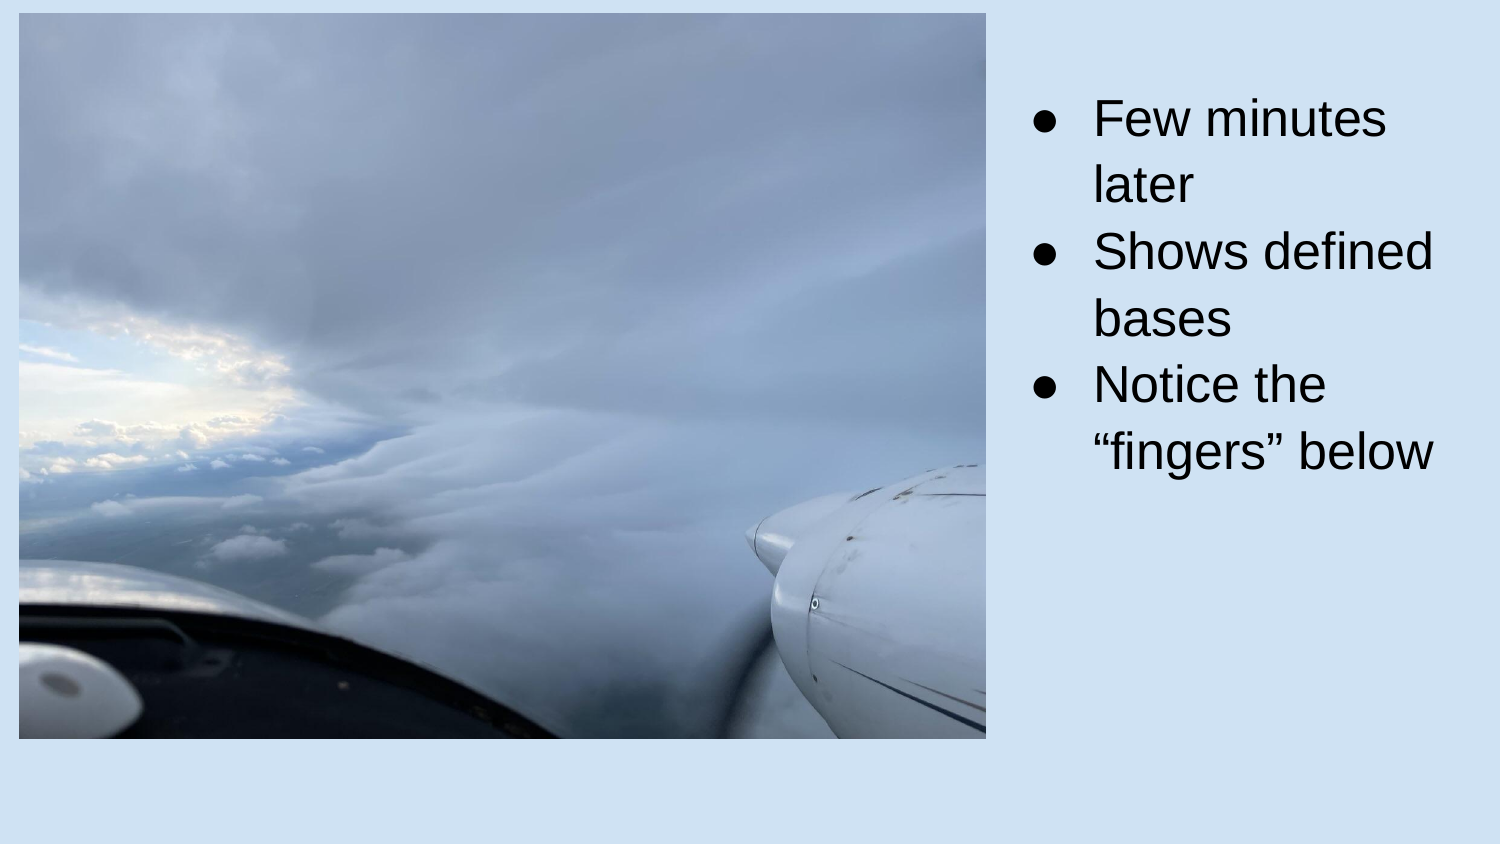

# Few minutes later
Shows defined bases
Notice the “fingers” below